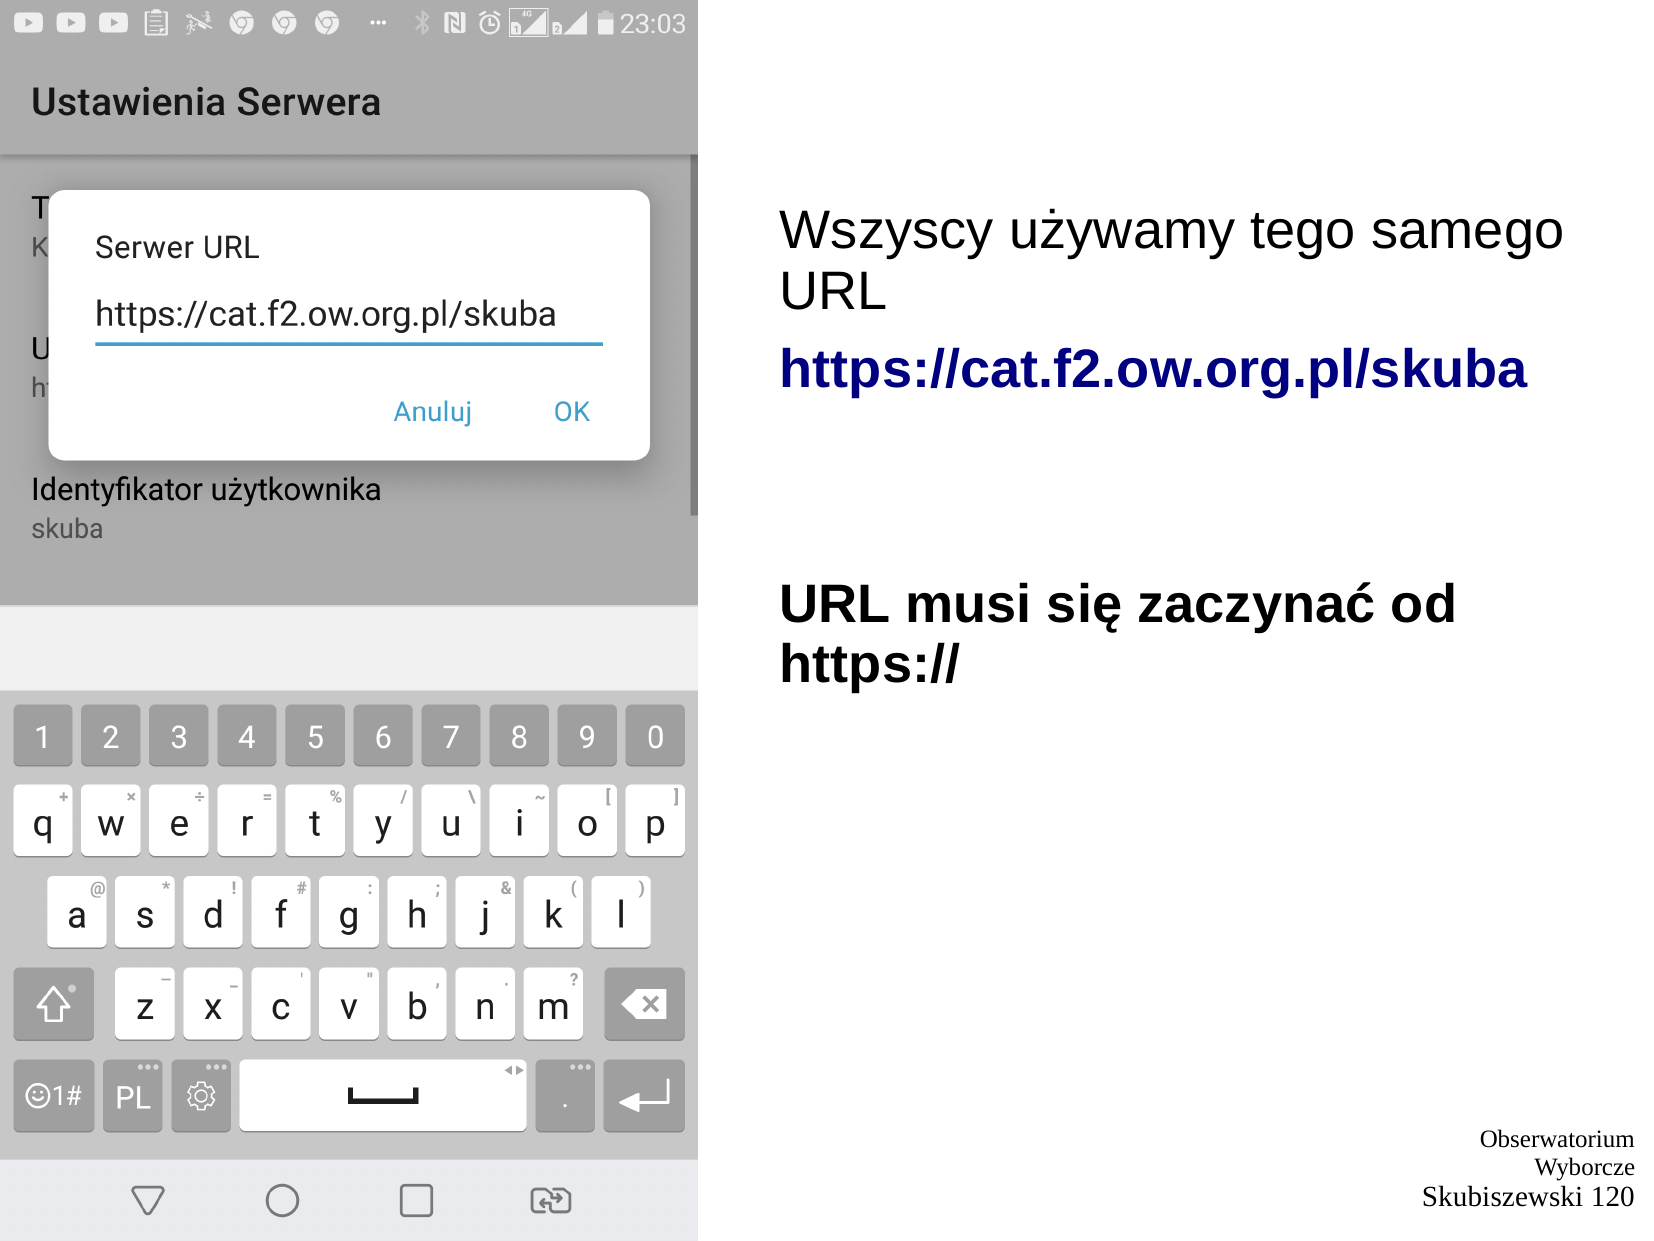

Wszyscy używamy tego samego URL
https://cat.f2.ow.org.pl/skuba
URL musi się zaczynać od https://
120